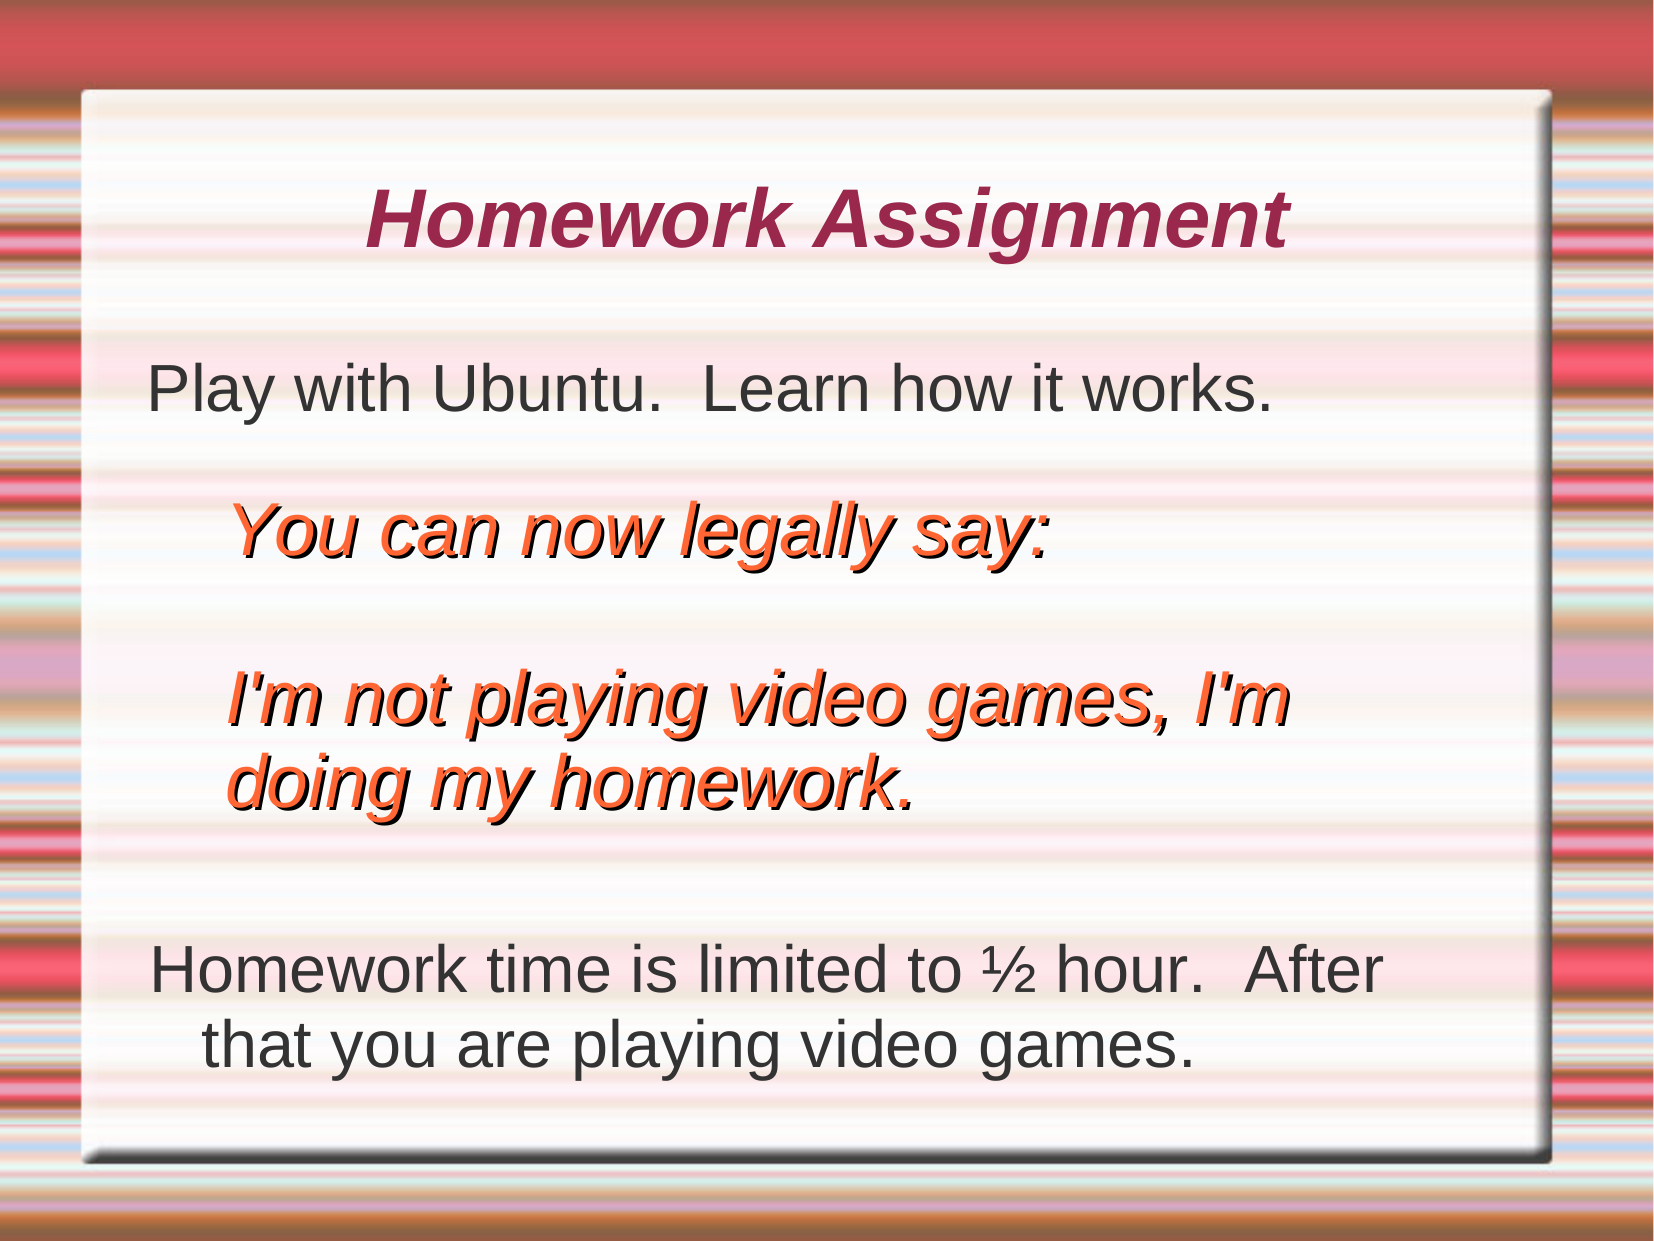

# Homework Assignment
Play with Ubuntu. Learn how it works.
You can now legally say:
I'm not playing video games, I'm doing my homework.
 Homework time is limited to ½ hour. After that you are playing video games.